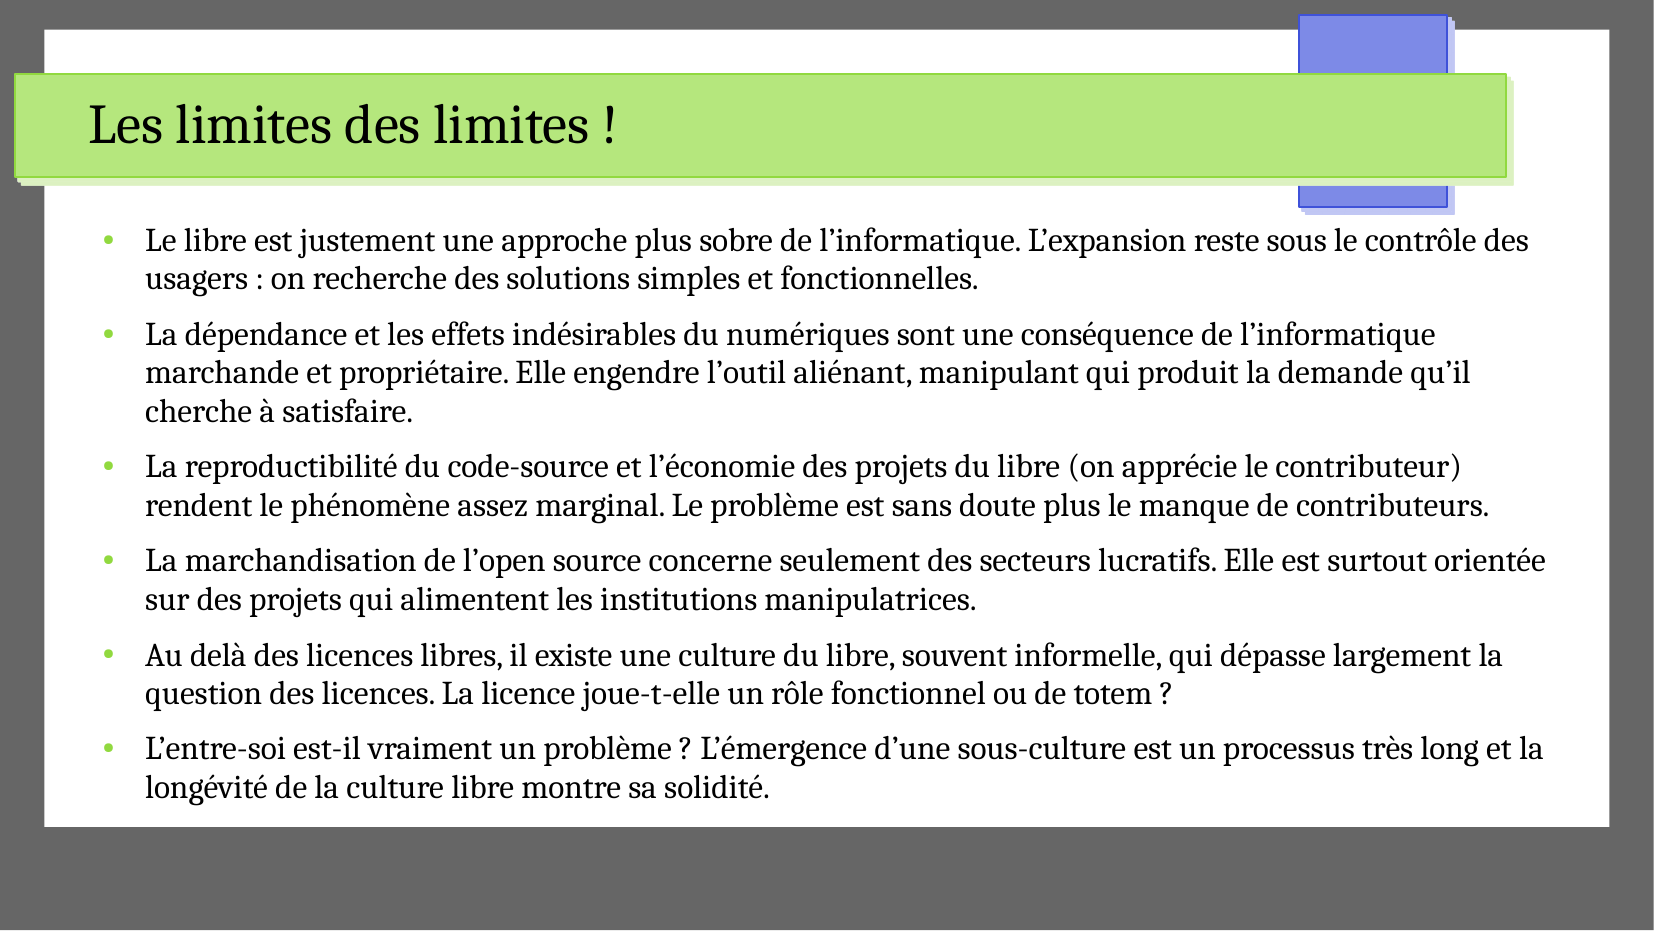

# Les limites des limites !
Le libre est justement une approche plus sobre de l’informatique. L’expansion reste sous le contrôle des usagers : on recherche des solutions simples et fonctionnelles.
La dépendance et les effets indésirables du numériques sont une conséquence de l’informatique marchande et propriétaire. Elle engendre l’outil aliénant, manipulant qui produit la demande qu’il cherche à satisfaire.
La reproductibilité du code-source et l’économie des projets du libre (on apprécie le contributeur) rendent le phénomène assez marginal. Le problème est sans doute plus le manque de contributeurs.
La marchandisation de l’open source concerne seulement des secteurs lucratifs. Elle est surtout orientée sur des projets qui alimentent les institutions manipulatrices.
Au delà des licences libres, il existe une culture du libre, souvent informelle, qui dépasse largement la question des licences. La licence joue-t-elle un rôle fonctionnel ou de totem ?
L’entre-soi est-il vraiment un problème ? L’émergence d’une sous-culture est un processus très long et la longévité de la culture libre montre sa solidité.